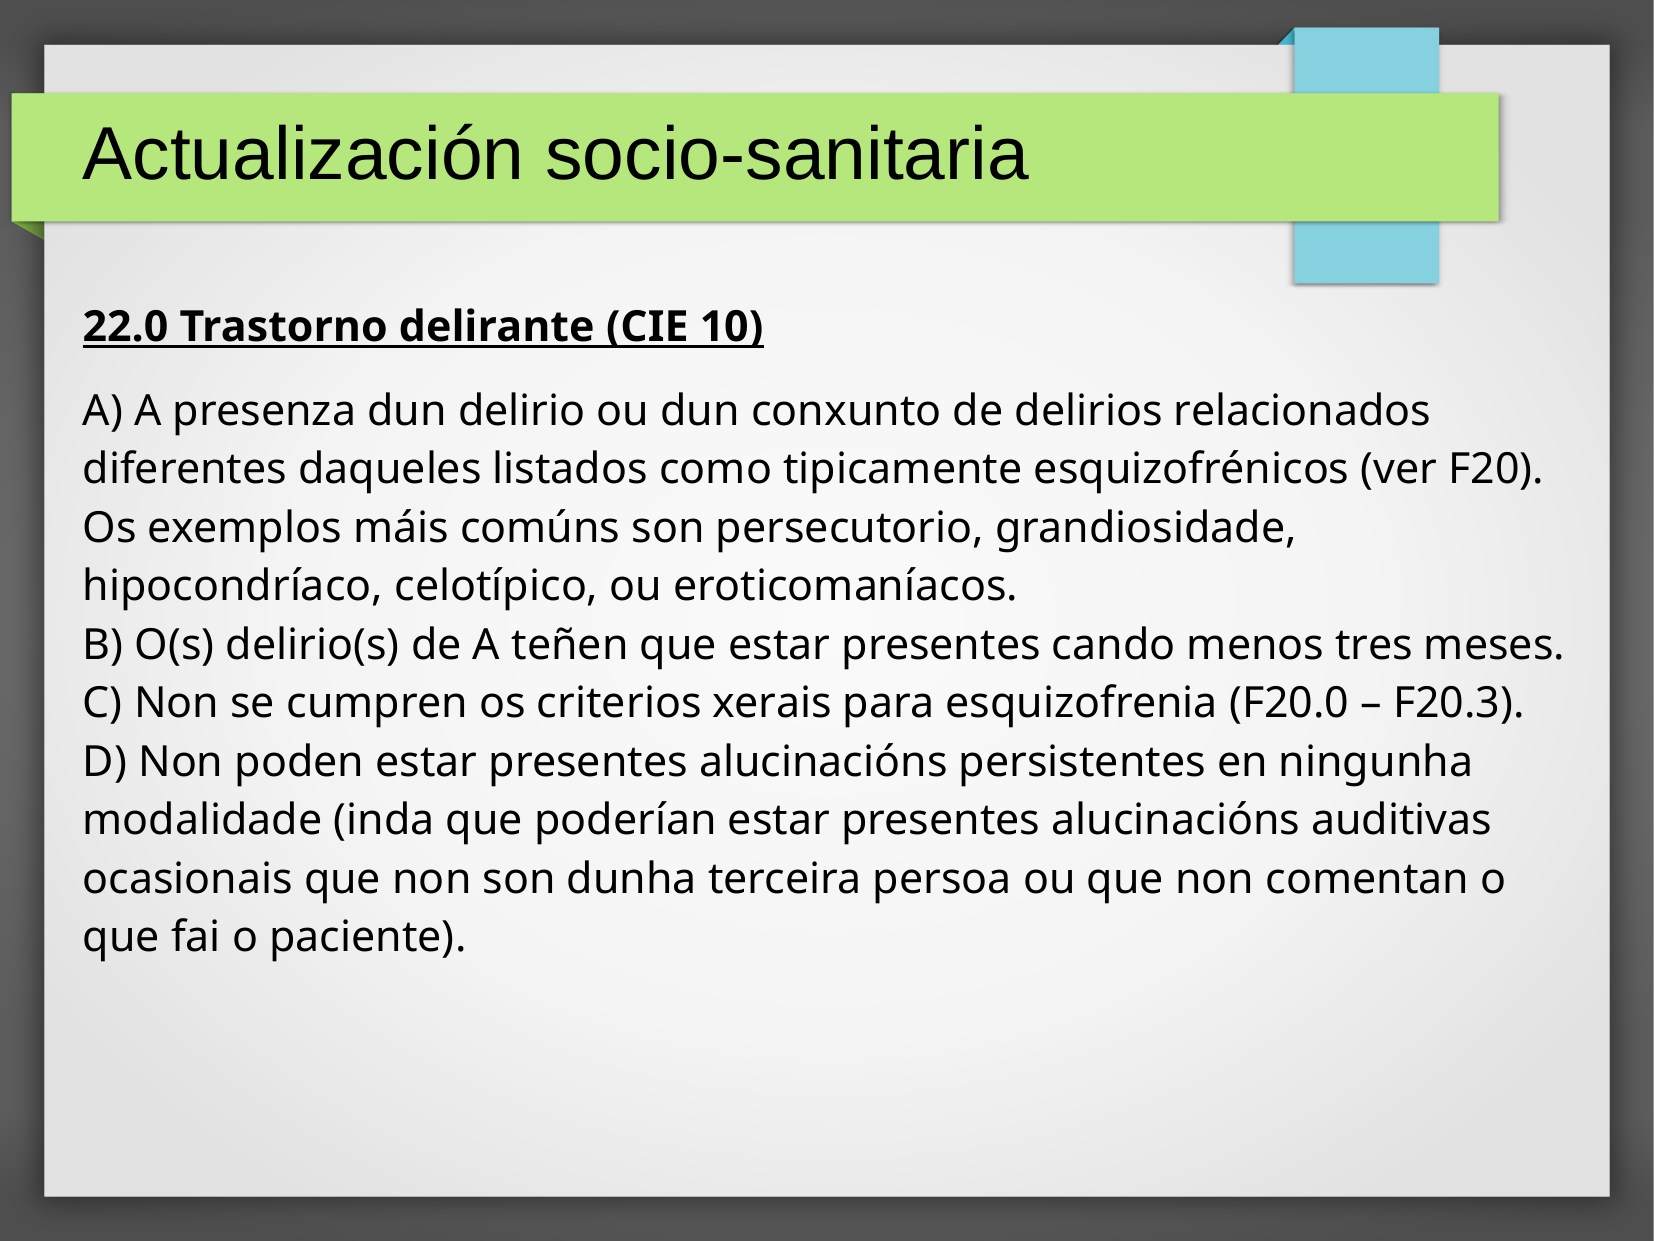

# Actualización socio-sanitaria
22.0 Trastorno delirante (CIE 10)
A) A presenza dun delirio ou dun conxunto de delirios relacionados diferentes daqueles listados como tipicamente esquizofrénicos (ver F20). Os exemplos máis comúns son persecutorio, grandiosidade, hipocondríaco, celotípico, ou eroticomaníacos.
B) O(s) delirio(s) de A teñen que estar presentes cando menos tres meses.
C) Non se cumpren os criterios xerais para esquizofrenia (F20.0 – F20.3).
D) Non poden estar presentes alucinacións persistentes en ningunha modalidade (inda que poderían estar presentes alucinacións auditivas ocasionais que non son dunha terceira persoa ou que non comentan o que fai o paciente).